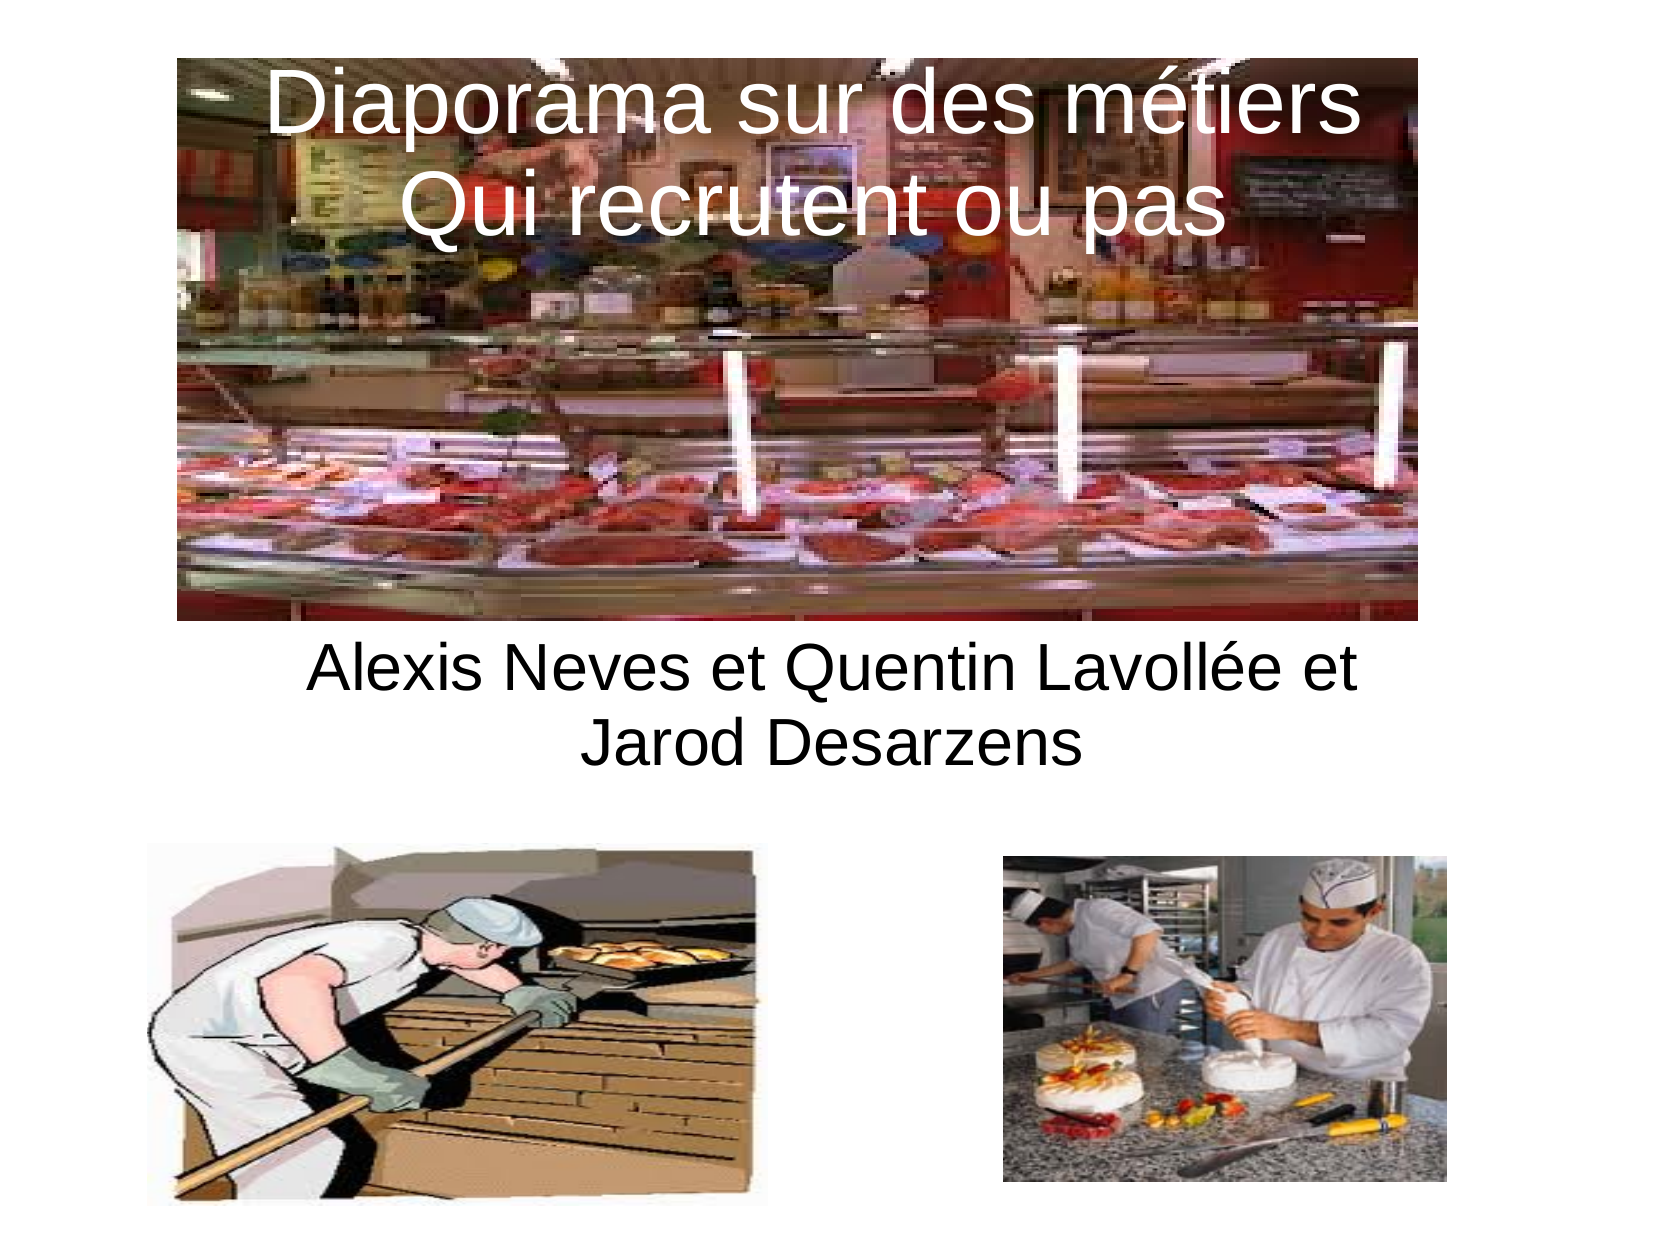

# Diaporama sur des métiers Qui recrutent ou pas
Alexis Neves et Quentin Lavollée et
Jarod Desarzens